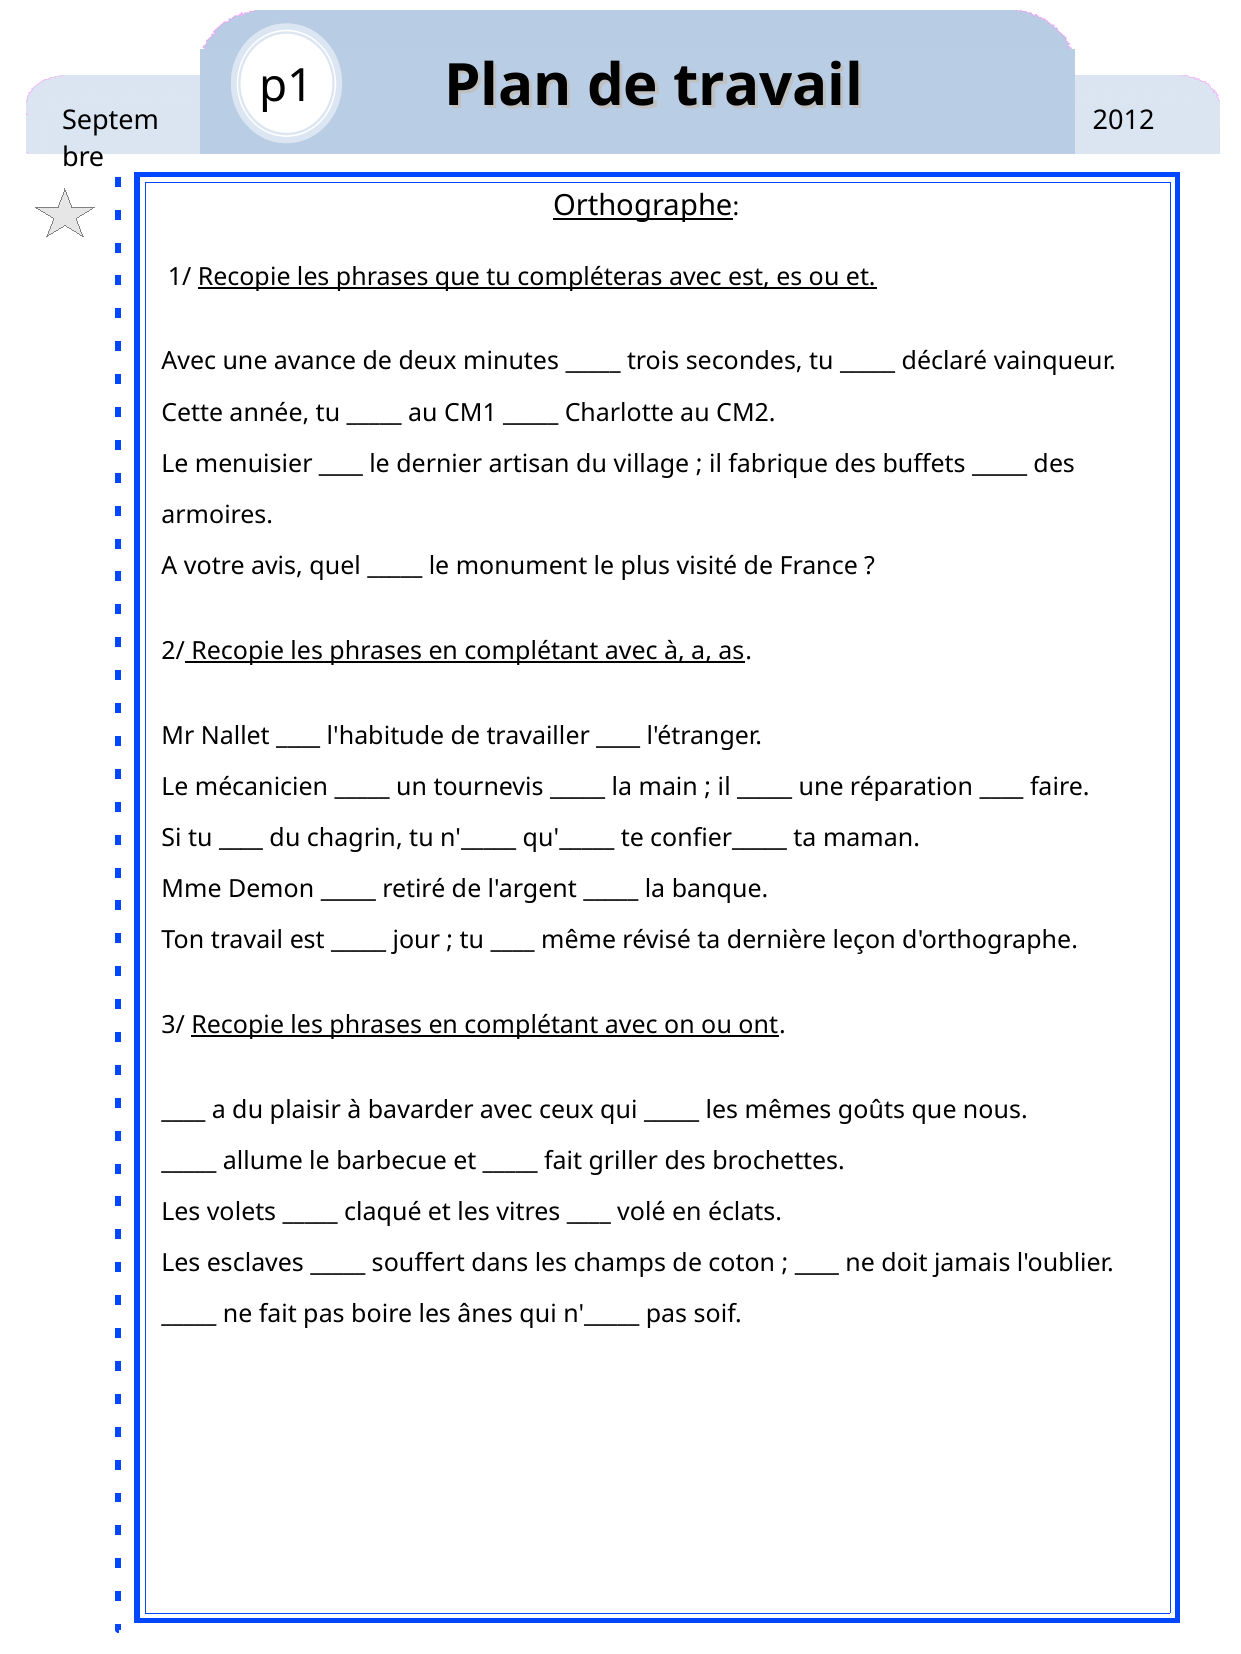

p1
Plan de travail
Septembre
2012
| |
| --- |
Orthographe:
 1/ Recopie les phrases que tu compléteras avec est, es ou et.
Avec une avance de deux minutes _____ trois secondes, tu _____ déclaré vainqueur.
Cette année, tu _____ au CM1 _____ Charlotte au CM2.
Le menuisier ____ le dernier artisan du village ; il fabrique des buffets _____ des armoires.
A votre avis, quel _____ le monument le plus visité de France ?
2/ Recopie les phrases en complétant avec à, a, as.
Mr Nallet ____ l'habitude de travailler ____ l'étranger.
Le mécanicien _____ un tournevis _____ la main ; il _____ une réparation ____ faire.
Si tu ____ du chagrin, tu n'_____ qu'_____ te confier_____ ta maman.
Mme Demon _____ retiré de l'argent _____ la banque.
Ton travail est _____ jour ; tu ____ même révisé ta dernière leçon d'orthographe.
3/ Recopie les phrases en complétant avec on ou ont.
____ a du plaisir à bavarder avec ceux qui _____ les mêmes goûts que nous.
_____ allume le barbecue et _____ fait griller des brochettes.
Les volets _____ claqué et les vitres ____ volé en éclats.
Les esclaves _____ souffert dans les champs de coton ; ____ ne doit jamais l'oublier.
_____ ne fait pas boire les ânes qui n'_____ pas soif.